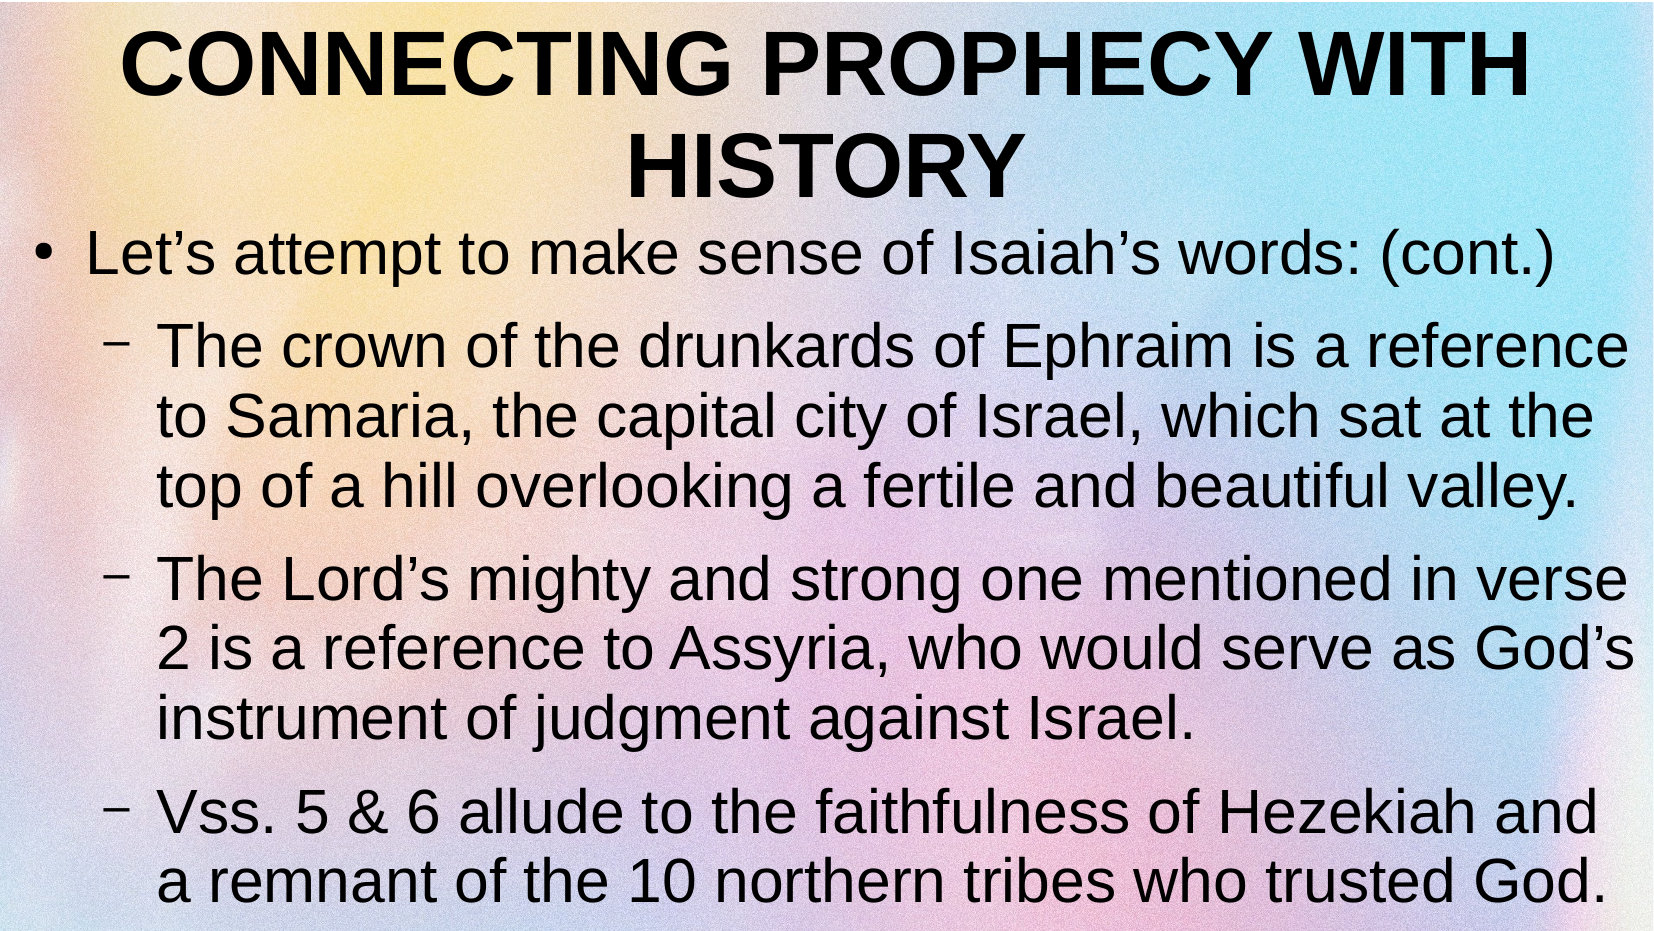

# CONNECTING PROPHECY WITH HISTORY
Let’s attempt to make sense of Isaiah’s words: (cont.)
The crown of the drunkards of Ephraim is a reference to Samaria, the capital city of Israel, which sat at the top of a hill overlooking a fertile and beautiful valley.
The Lord’s mighty and strong one mentioned in verse 2 is a reference to Assyria, who would serve as God’s instrument of judgment against Israel.
Vss. 5 & 6 allude to the faithfulness of Hezekiah and a remnant of the 10 northern tribes who trusted God.